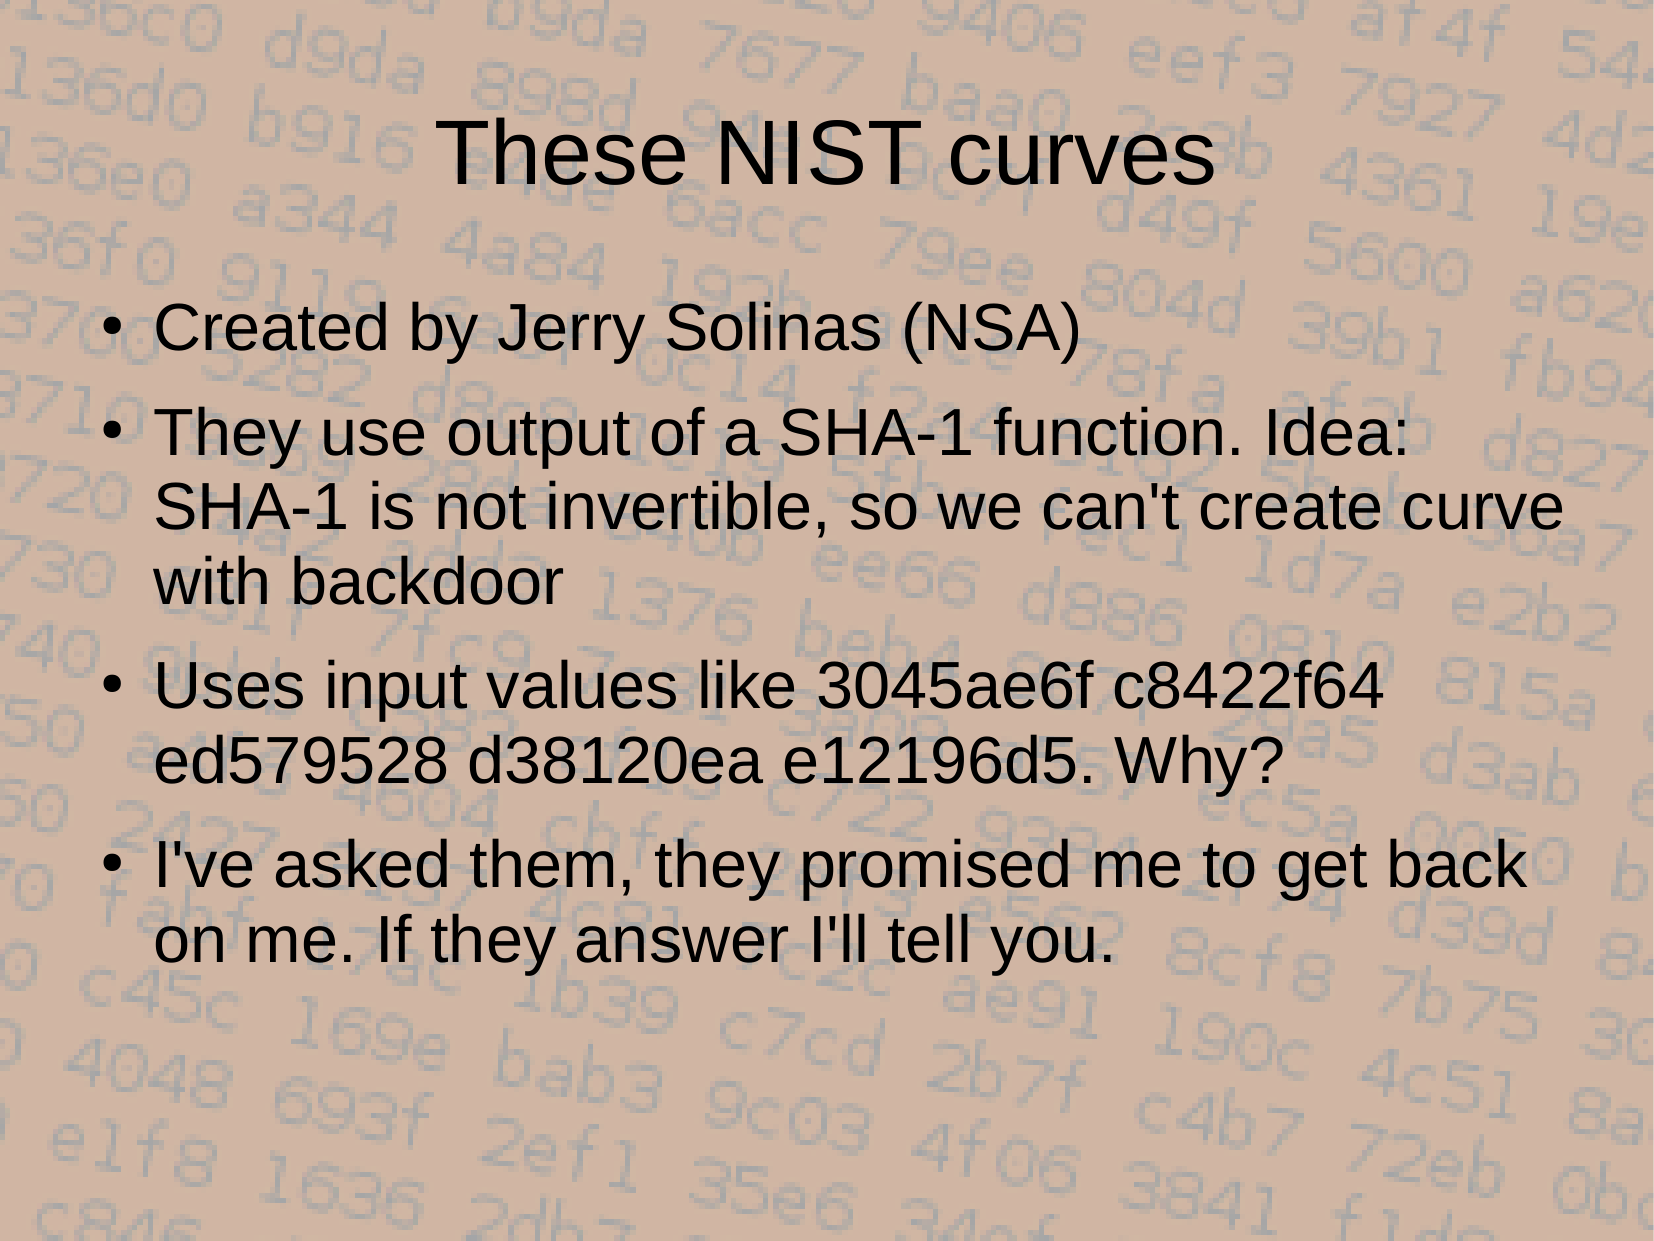

# These NIST curves
Created by Jerry Solinas (NSA)
They use output of a SHA-1 function. Idea: SHA-1 is not invertible, so we can't create curve with backdoor
Uses input values like 3045ae6f c8422f64 ed579528 d38120ea e12196d5. Why?
I've asked them, they promised me to get back on me. If they answer I'll tell you.